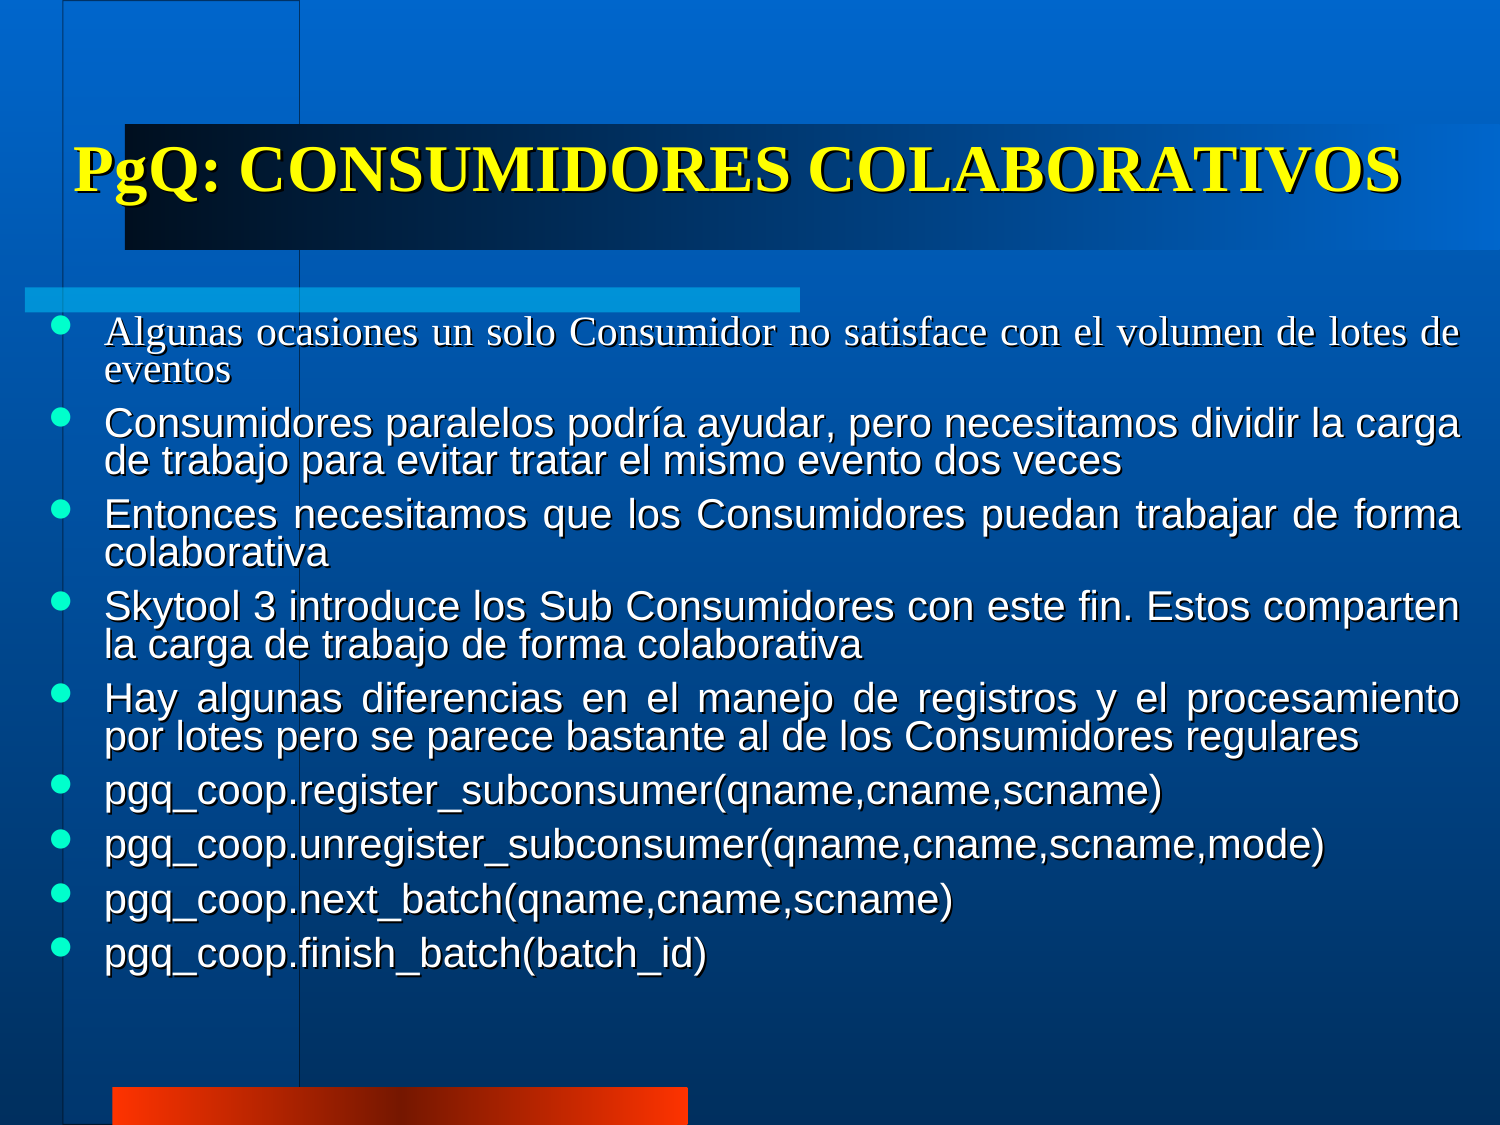

# PgQ: CONSUMIDORES COLABORATIVOS
Algunas ocasiones un solo Consumidor no satisface con el volumen de lotes de eventos
Consumidores paralelos podría ayudar, pero necesitamos dividir la carga de trabajo para evitar tratar el mismo evento dos veces
Entonces necesitamos que los Consumidores puedan trabajar de forma colaborativa
Skytool 3 introduce los Sub Consumidores con este fin. Estos comparten la carga de trabajo de forma colaborativa
Hay algunas diferencias en el manejo de registros y el procesamiento por lotes pero se parece bastante al de los Consumidores regulares
pgq_coop.register_subconsumer(qname,cname,scname)
pgq_coop.unregister_subconsumer(qname,cname,scname,mode)
pgq_coop.next_batch(qname,cname,scname)
pgq_coop.finish_batch(batch_id)